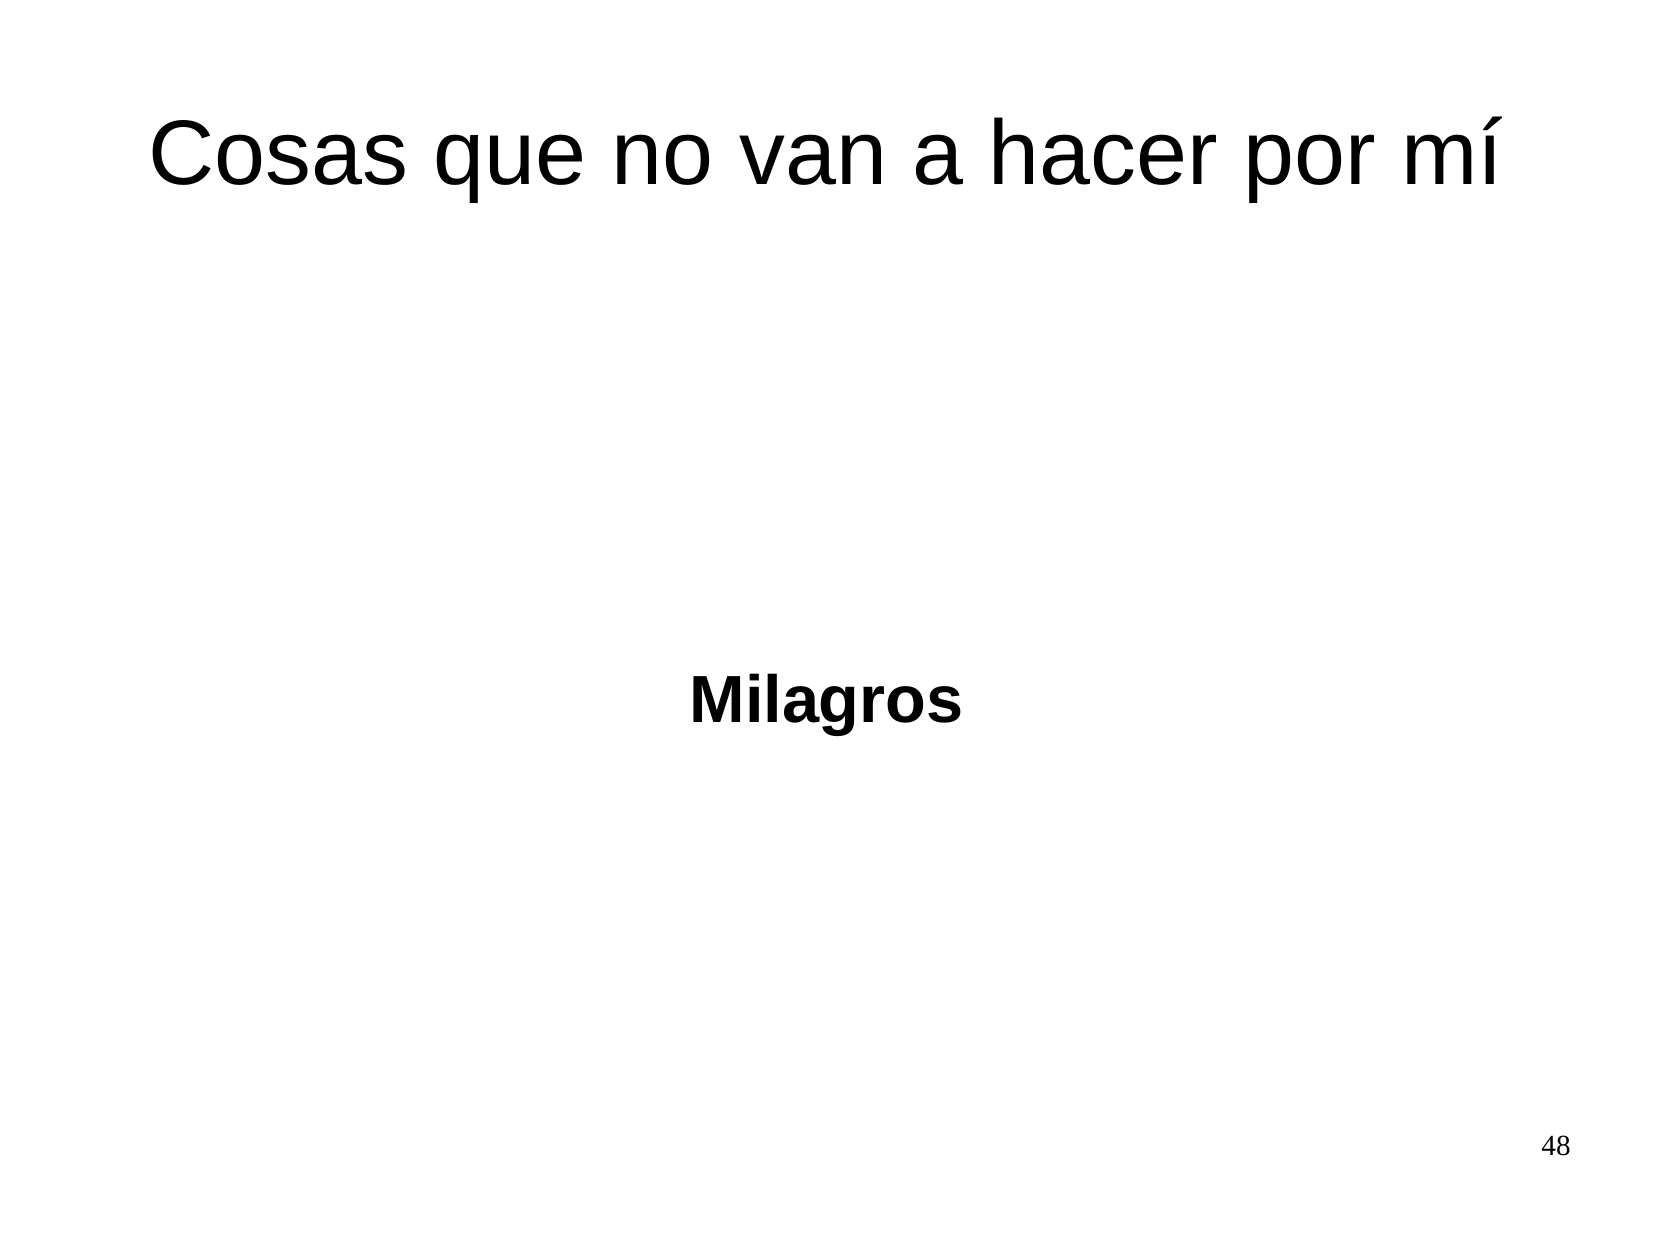

# Cosas que no van a hacer por mí
Milagros
48